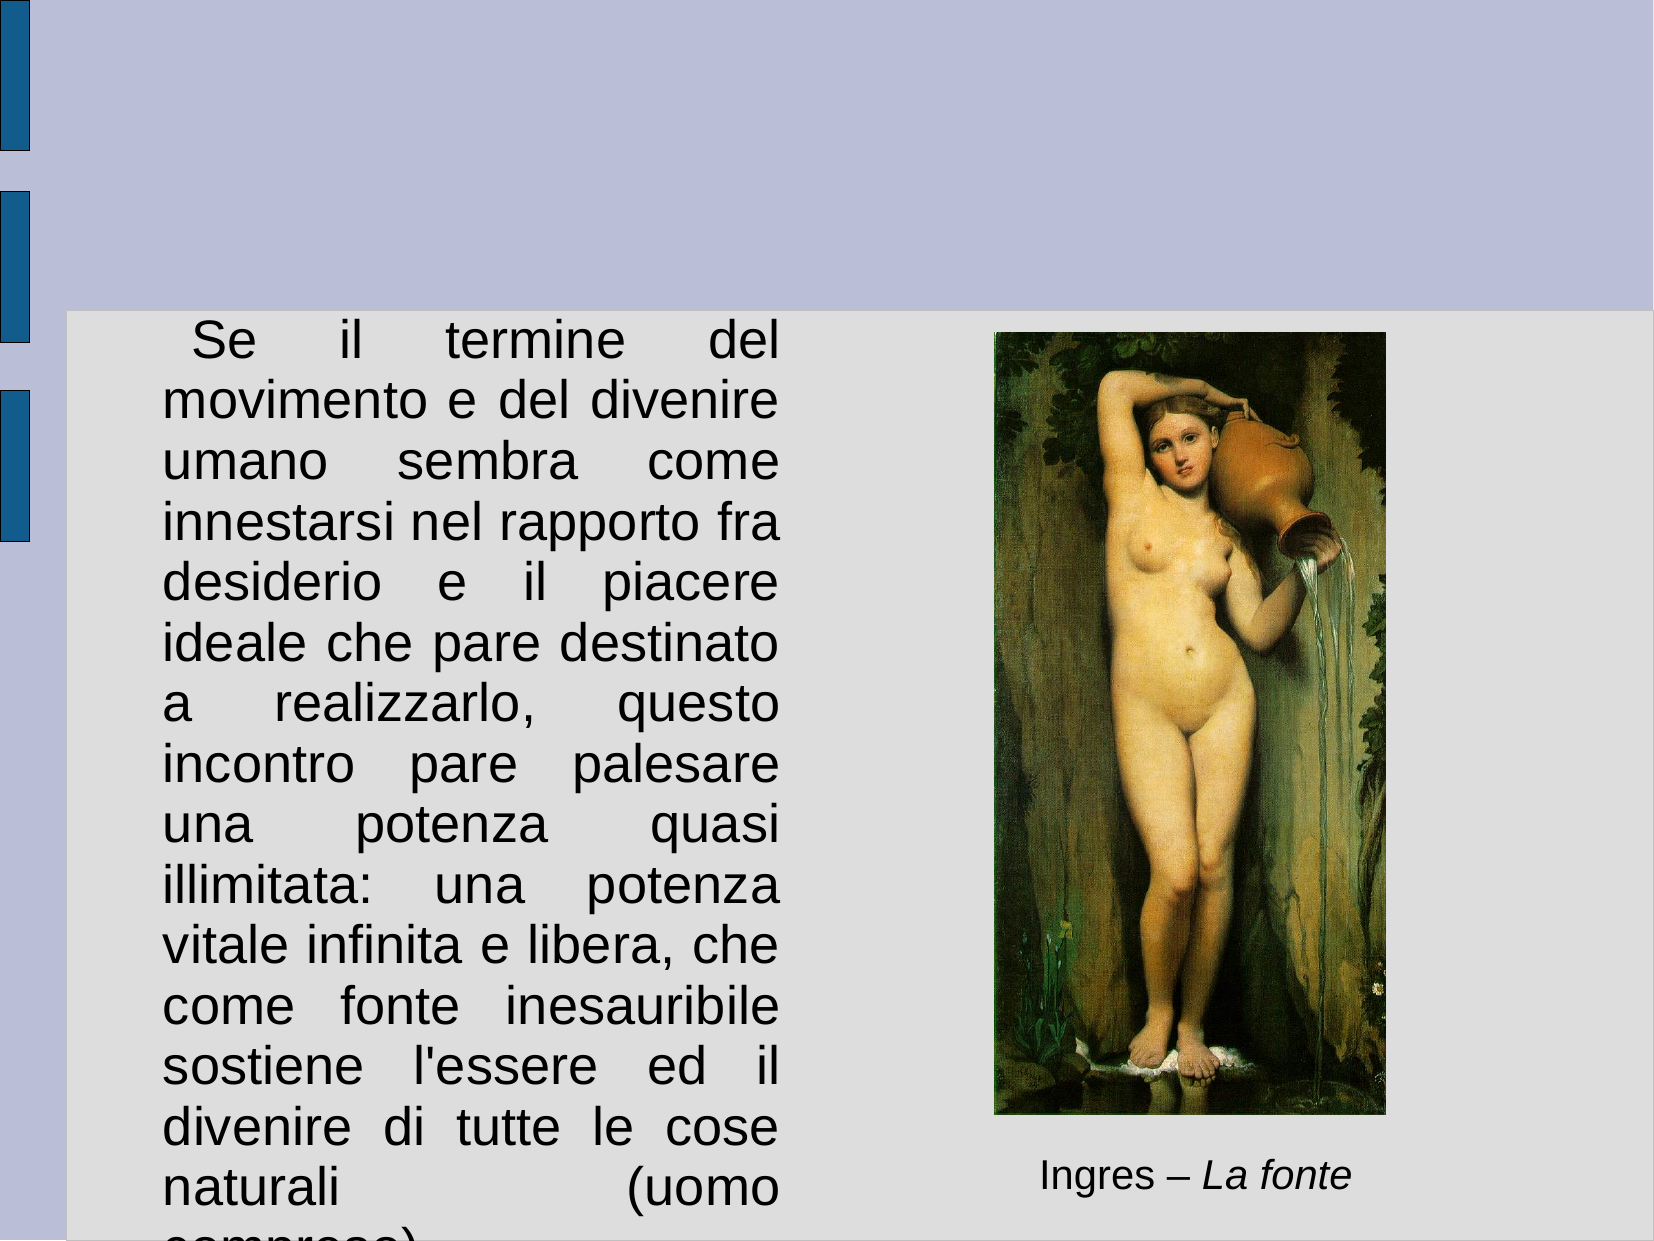

#
 Se il termine del movimento e del divenire umano sembra come innestarsi nel rapporto fra desiderio e il piacere ideale che pare destinato a realizzarlo, questo incontro pare palesare una potenza quasi illimitata: una potenza vitale infinita e libera, che come fonte inesauribile sostiene l'essere ed il divenire di tutte le cose naturali (uomo compreso).
Ingres – La fonte